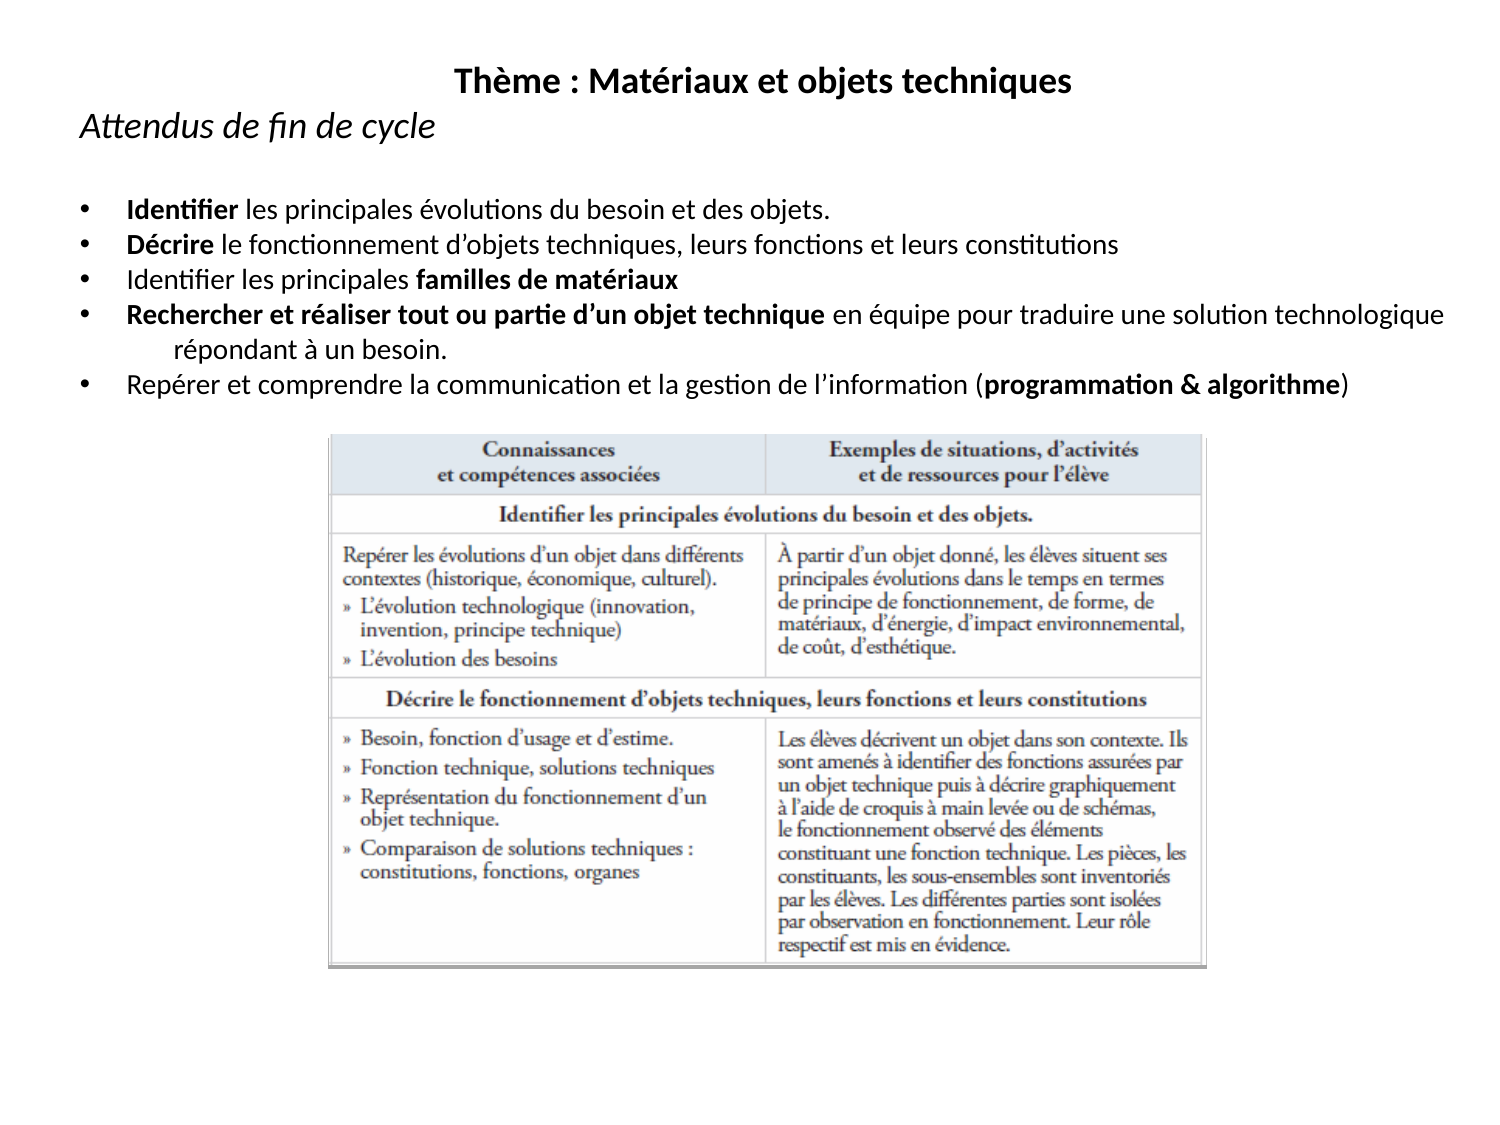

Thème : Matériaux et objets techniques
Attendus de fin de cycle
Identifier les principales évolutions du besoin et des objets.
Décrire le fonctionnement d’objets techniques, leurs fonctions et leurs constitutions
Identifier les principales familles de matériaux
Rechercher et réaliser tout ou partie d’un objet technique en équipe pour traduire une solution technologique répondant à un besoin.
Repérer et comprendre la communication et la gestion de l’information (programmation & algorithme)